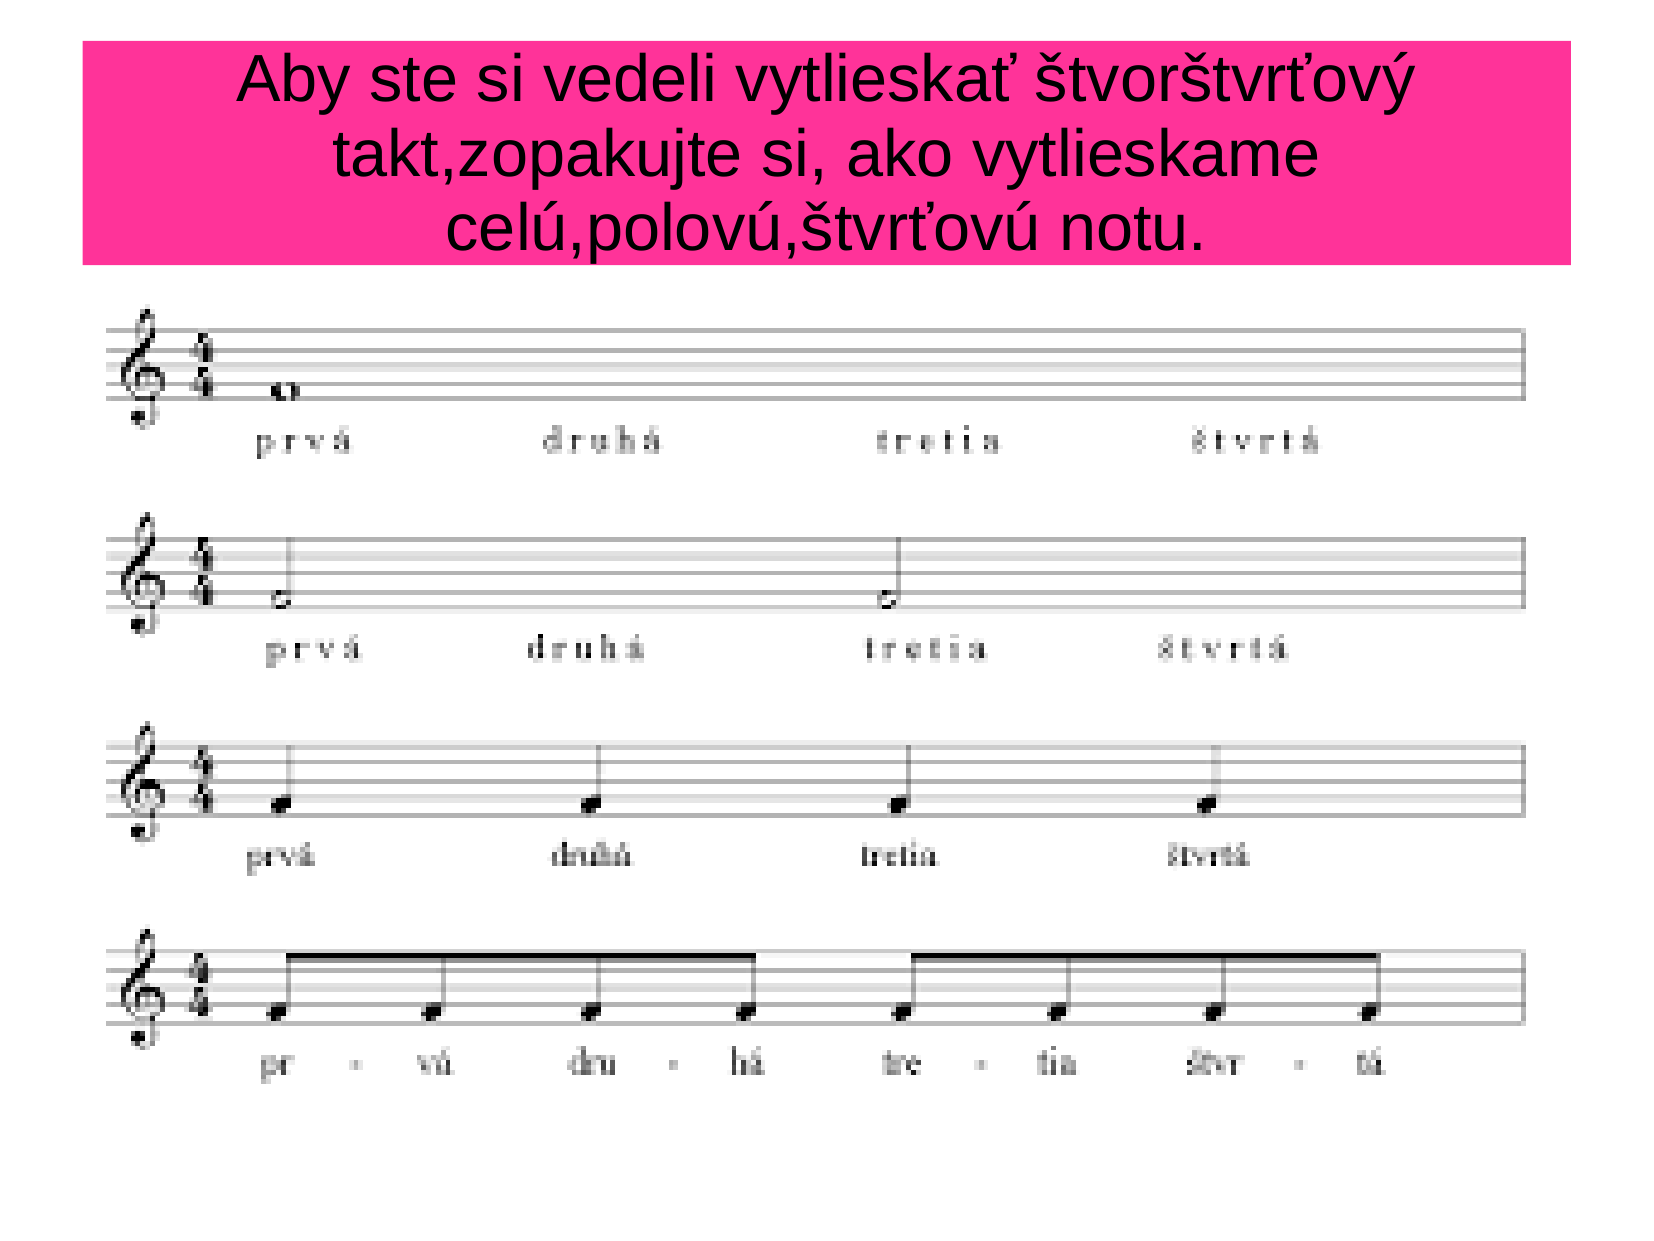

# Aby ste si vedeli vytlieskať štvorštvrťový takt,zopakujte si, ako vytlieskame celú,polovú,štvrťovú notu.